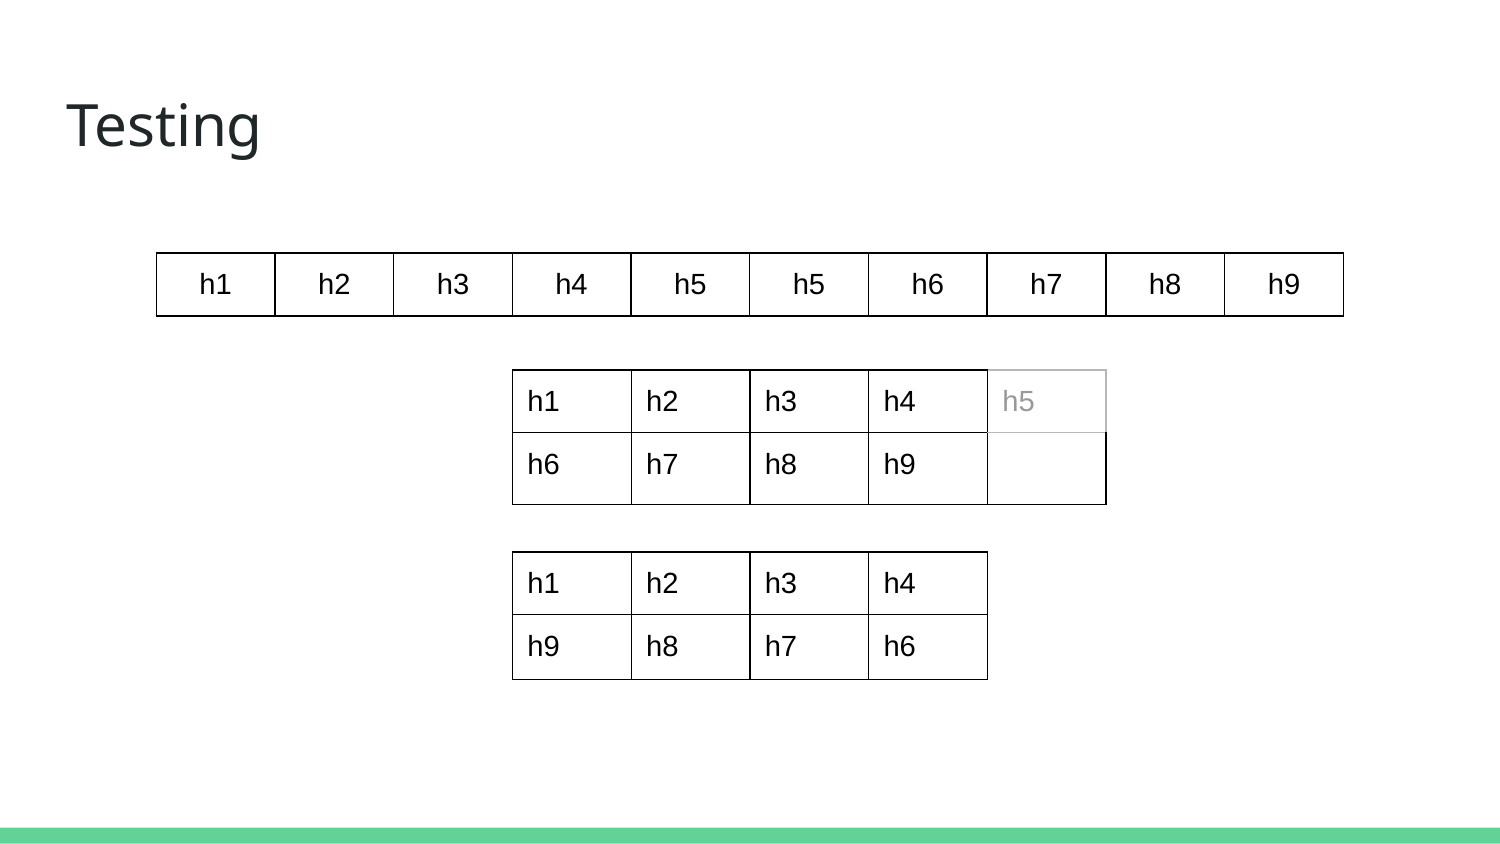

# Testing
| h1 | h2 | h3 | h4 | h5 | h5 | h6 | h7 | h8 | h9 |
| --- | --- | --- | --- | --- | --- | --- | --- | --- | --- |
| h1 | h2 | h3 | h4 | h5 |
| --- | --- | --- | --- | --- |
| h6 | h7 | h8 | h9 | |
| h1 | h2 | h3 | h4 |
| --- | --- | --- | --- |
| h9 | h8 | h7 | h6 |